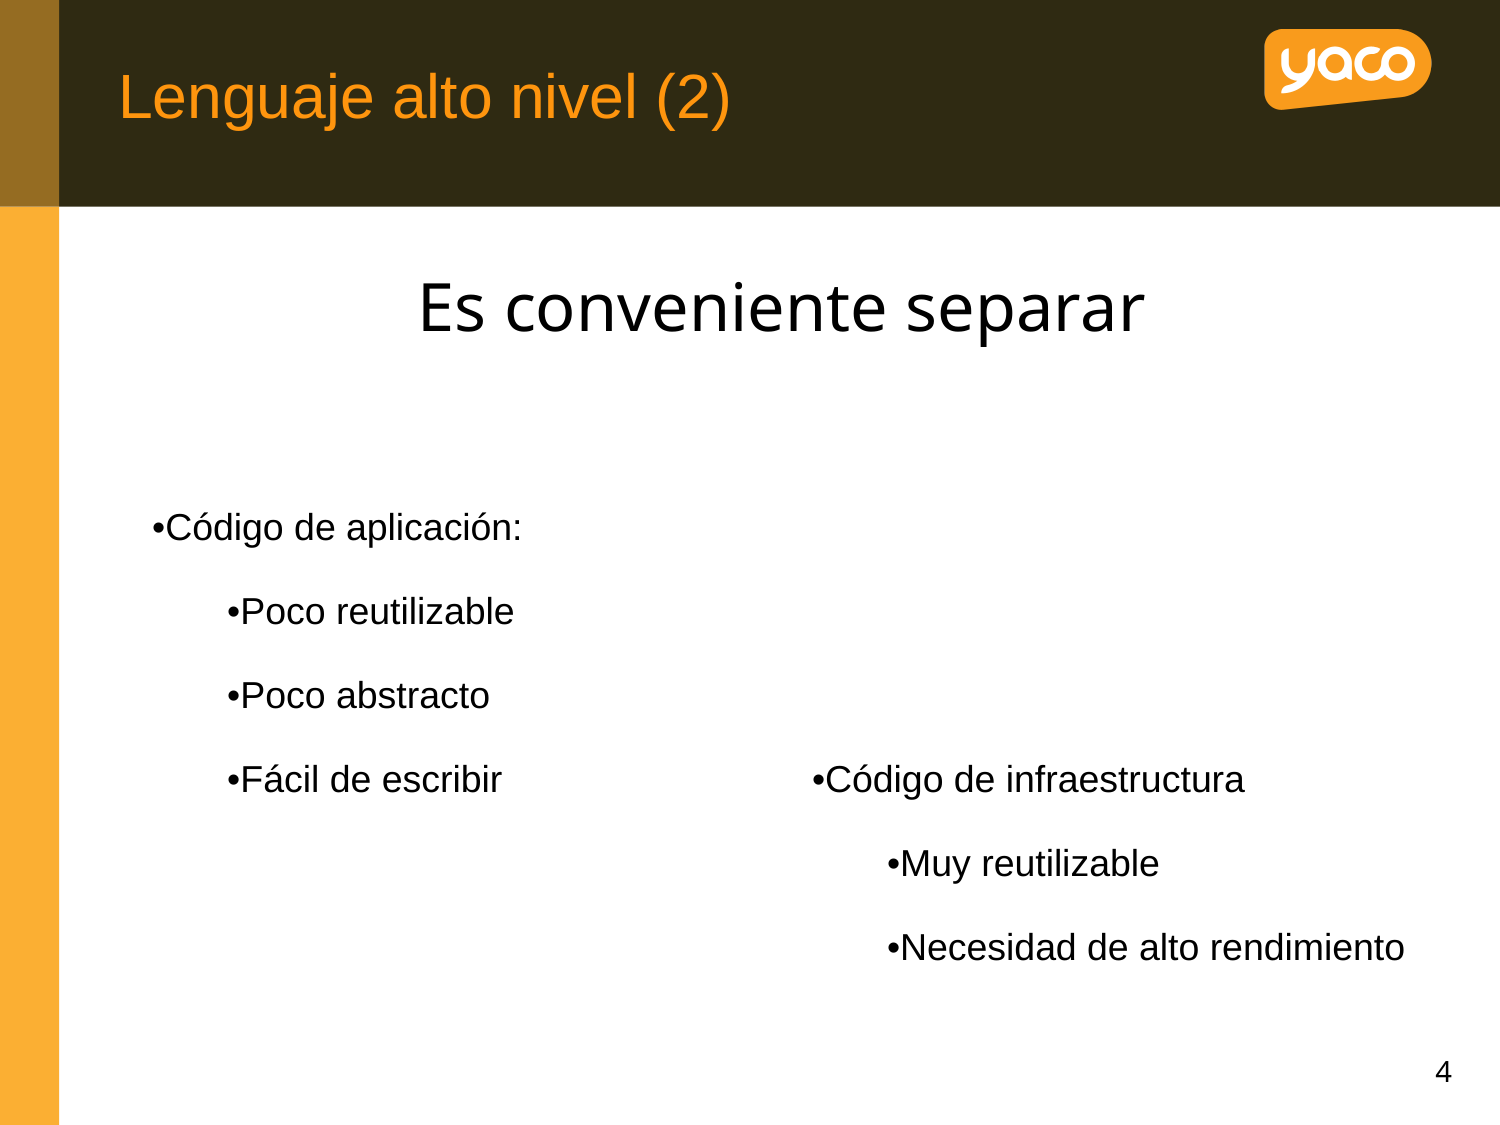

# Lenguaje alto nivel (2)
Es conveniente separar
Código de aplicación:
Poco reutilizable
Poco abstracto
Fácil de escribir
Código de infraestructura
Muy reutilizable
Necesidad de alto rendimiento
4